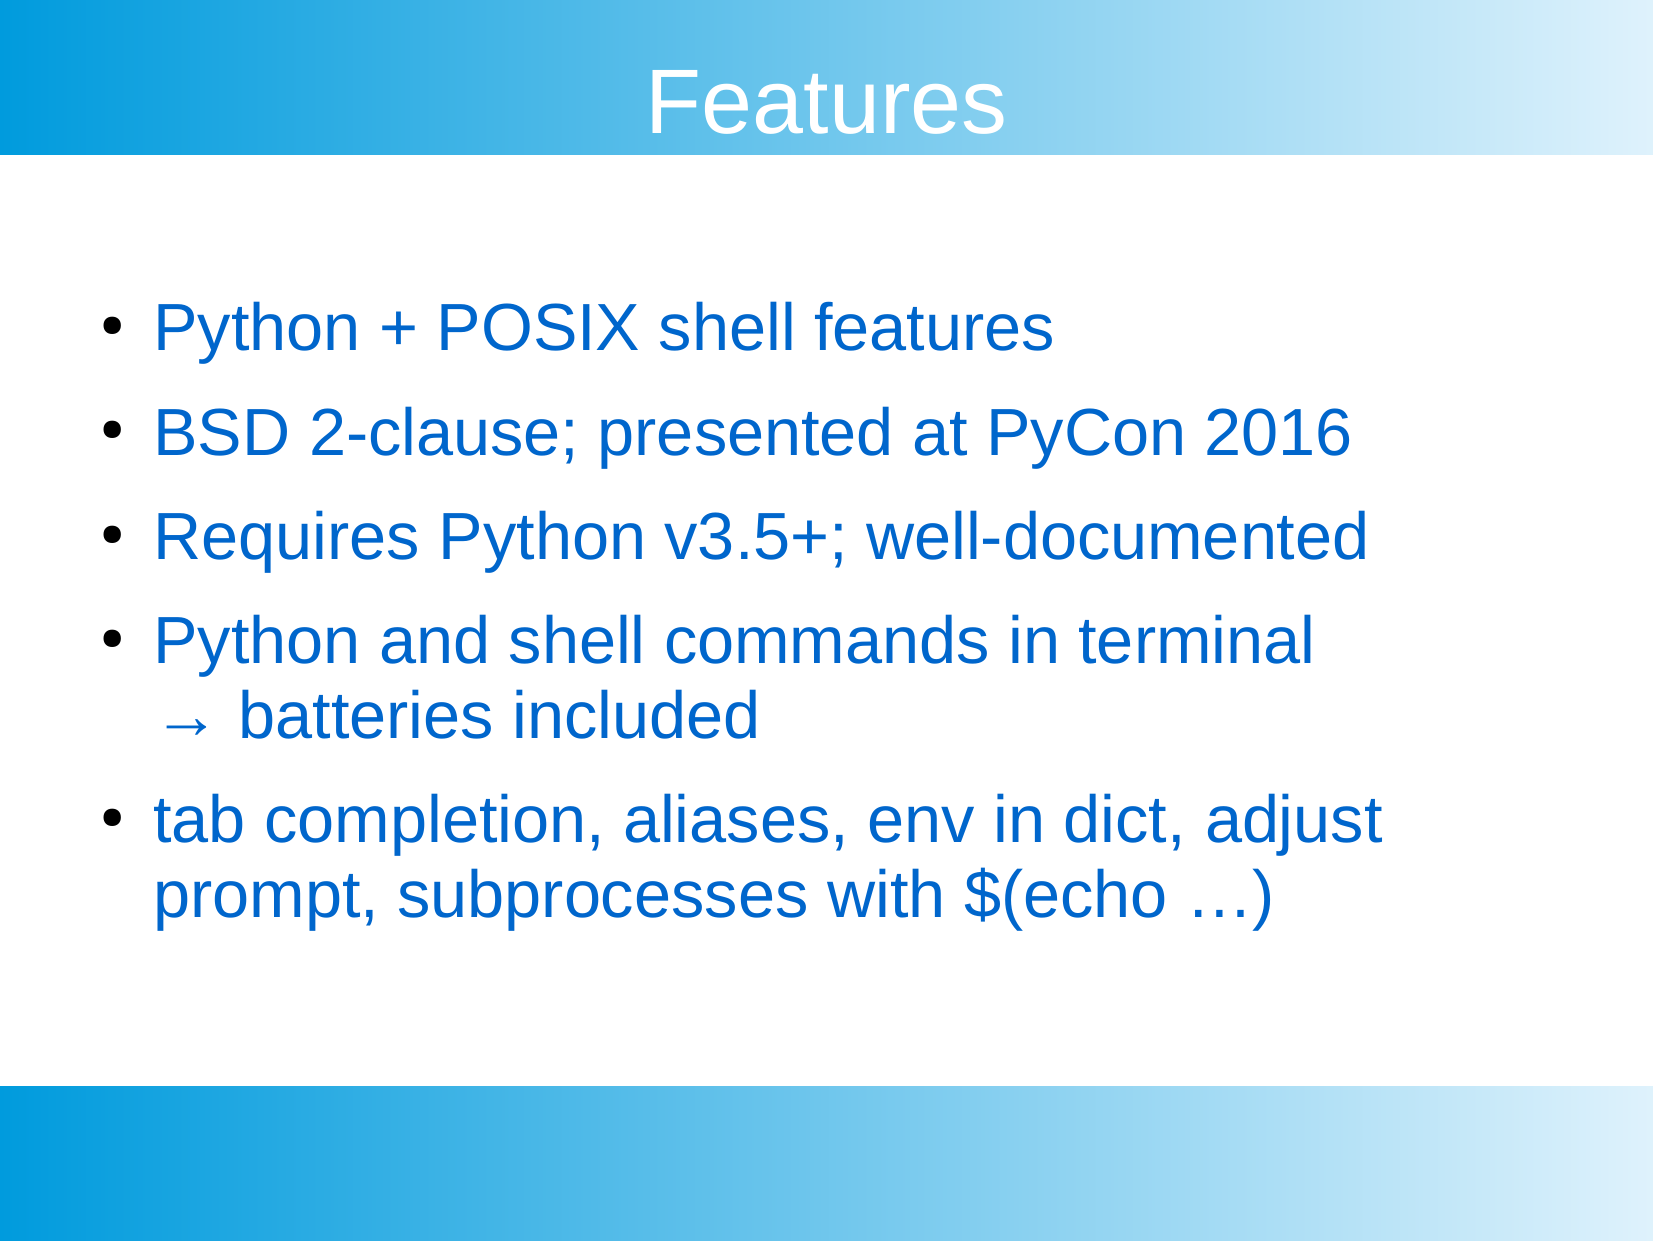

# Features
Python + POSIX shell features
BSD 2-clause; presented at PyCon 2016
Requires Python v3.5+; well-documented
Python and shell commands in terminal
→ batteries included
tab completion, aliases, env in dict, adjust prompt, subprocesses with $(echo …)